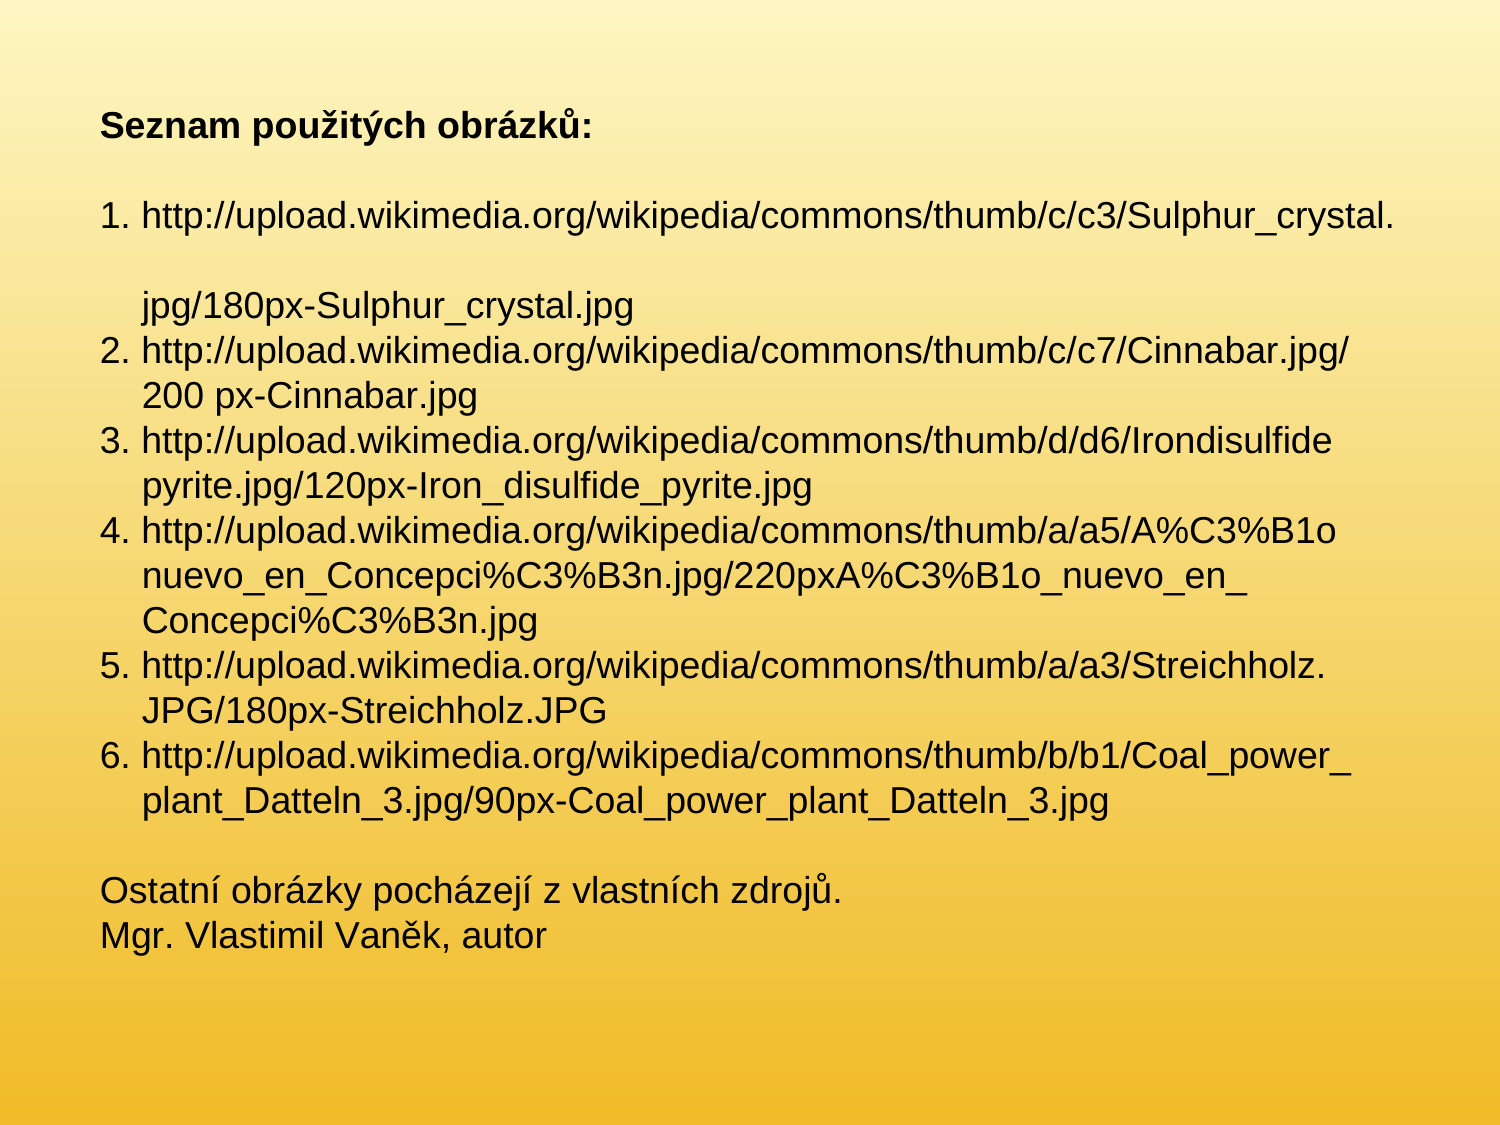

Seznam použitých obrázků:
1. http://upload.wikimedia.org/wikipedia/commons/thumb/c/c3/Sulphur_crystal.
 jpg/180px-Sulphur_crystal.jpg
2. http://upload.wikimedia.org/wikipedia/commons/thumb/c/c7/Cinnabar.jpg/
 200 px-Cinnabar.jpg
3. http://upload.wikimedia.org/wikipedia/commons/thumb/d/d6/Irondisulfide
 pyrite.jpg/120px-Iron_disulfide_pyrite.jpg
4. http://upload.wikimedia.org/wikipedia/commons/thumb/a/a5/A%C3%B1o
 nuevo_en_Concepci%C3%B3n.jpg/220pxA%C3%B1o_nuevo_en_
 Concepci%C3%B3n.jpg
5. http://upload.wikimedia.org/wikipedia/commons/thumb/a/a3/Streichholz.
 JPG/180px-Streichholz.JPG
6. http://upload.wikimedia.org/wikipedia/commons/thumb/b/b1/Coal_power_
 plant_Datteln_3.jpg/90px-Coal_power_plant_Datteln_3.jpg
Ostatní obrázky pocházejí z vlastních zdrojů.
Mgr. Vlastimil Vaněk, autor